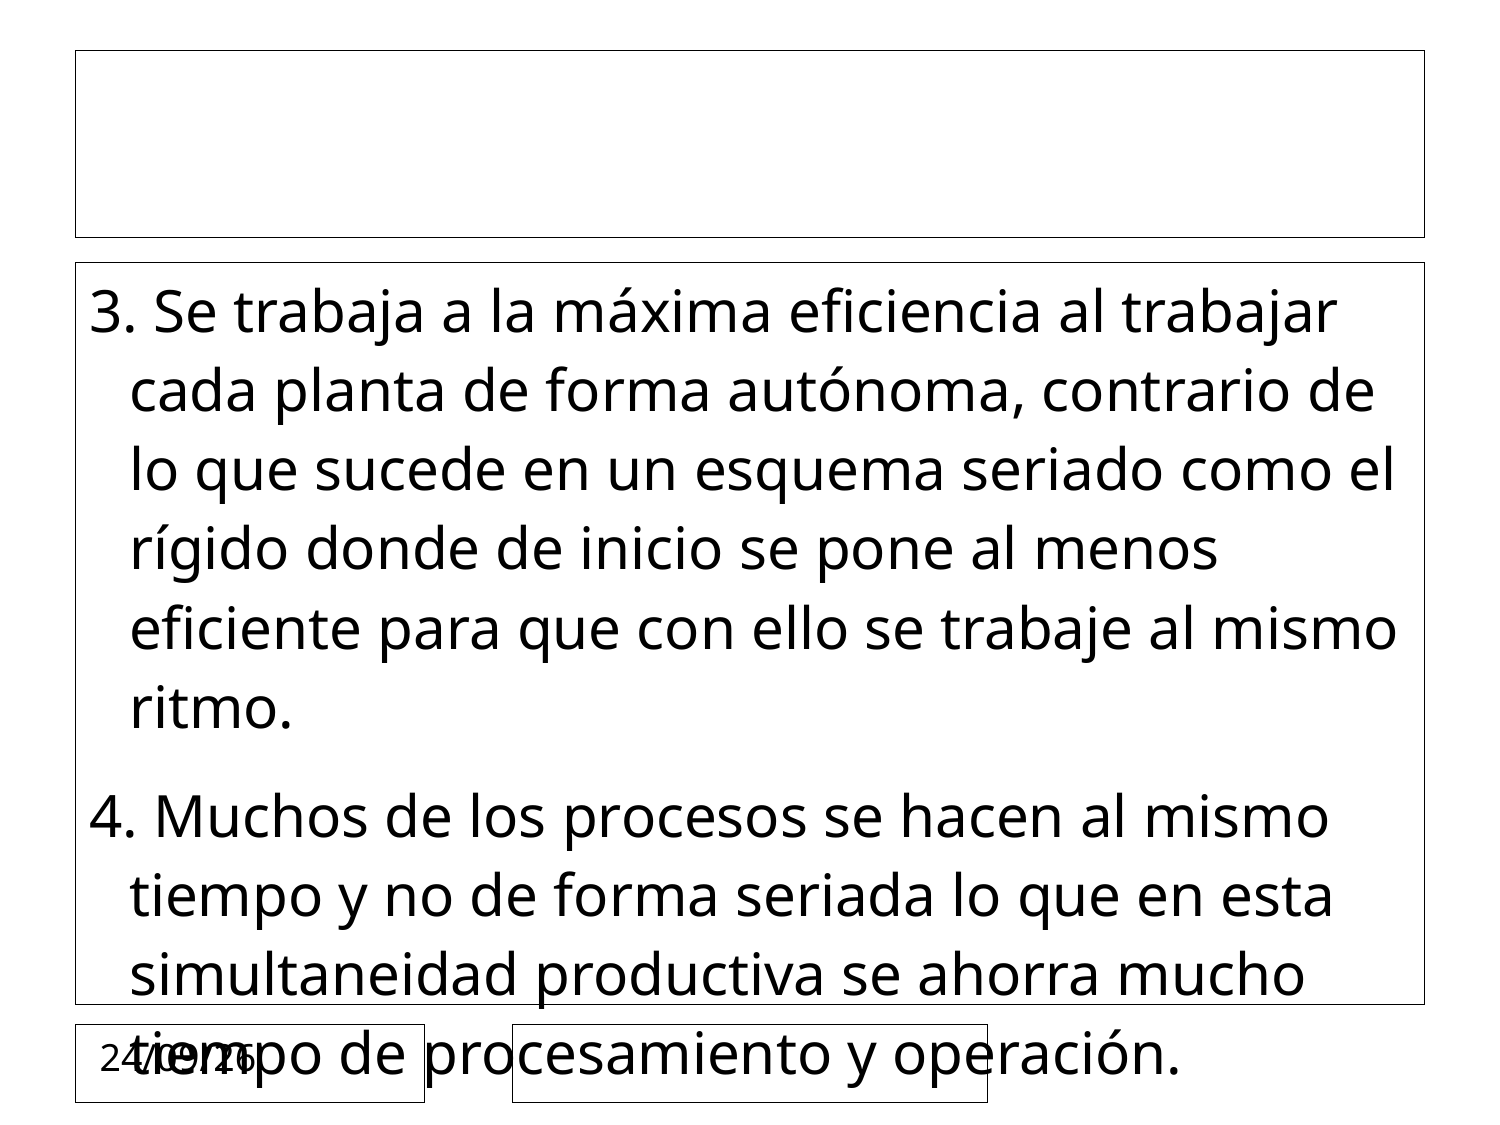

#
3. Se trabaja a la máxima eficiencia al trabajar cada planta de forma autónoma, contrario de lo que sucede en un esquema seriado como el rígido donde de inicio se pone al menos eficiente para que con ello se trabaje al mismo ritmo.
4. Muchos de los procesos se hacen al mismo tiempo y no de forma seriada lo que en esta simultaneidad productiva se ahorra mucho tiempo de procesamiento y operación.